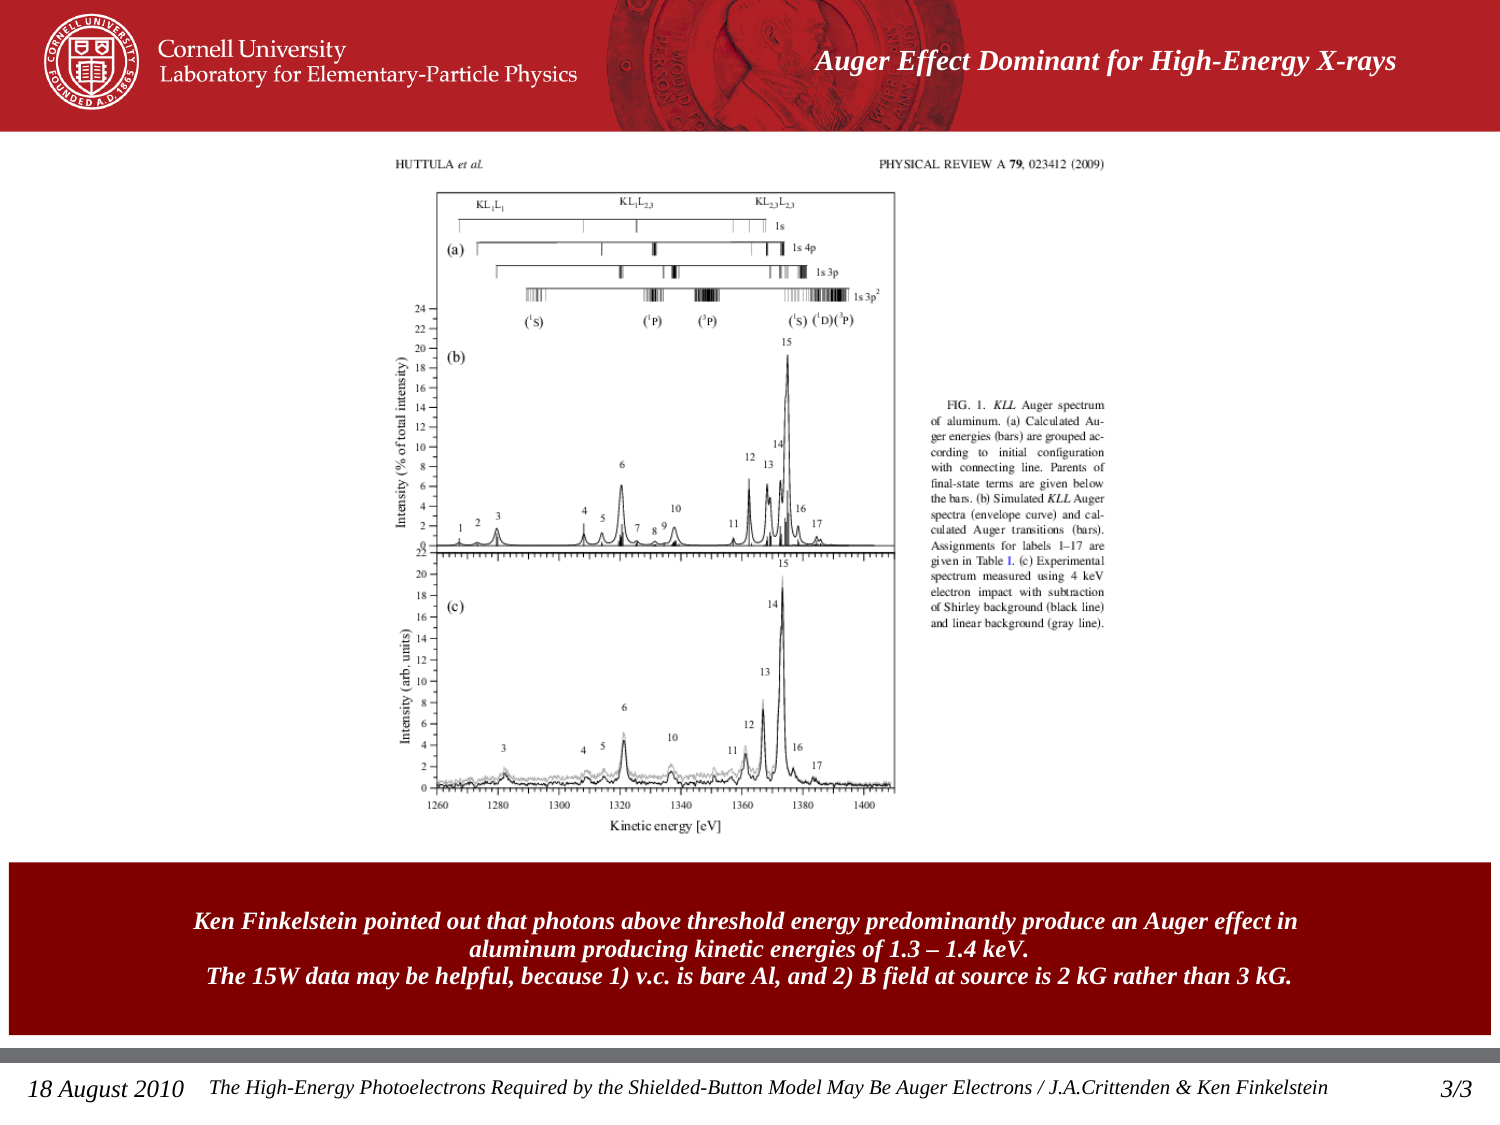

Auger Effect Dominant for High-Energy X-rays
Ken Finkelstein pointed out that photons above threshold energy predominantly produce an Auger effect in
aluminum producing kinetic energies of 1.3 – 1.4 keV.
The 15W data may be helpful, because 1) v.c. is bare Al, and 2) B field at source is 2 kG rather than 3 kG.